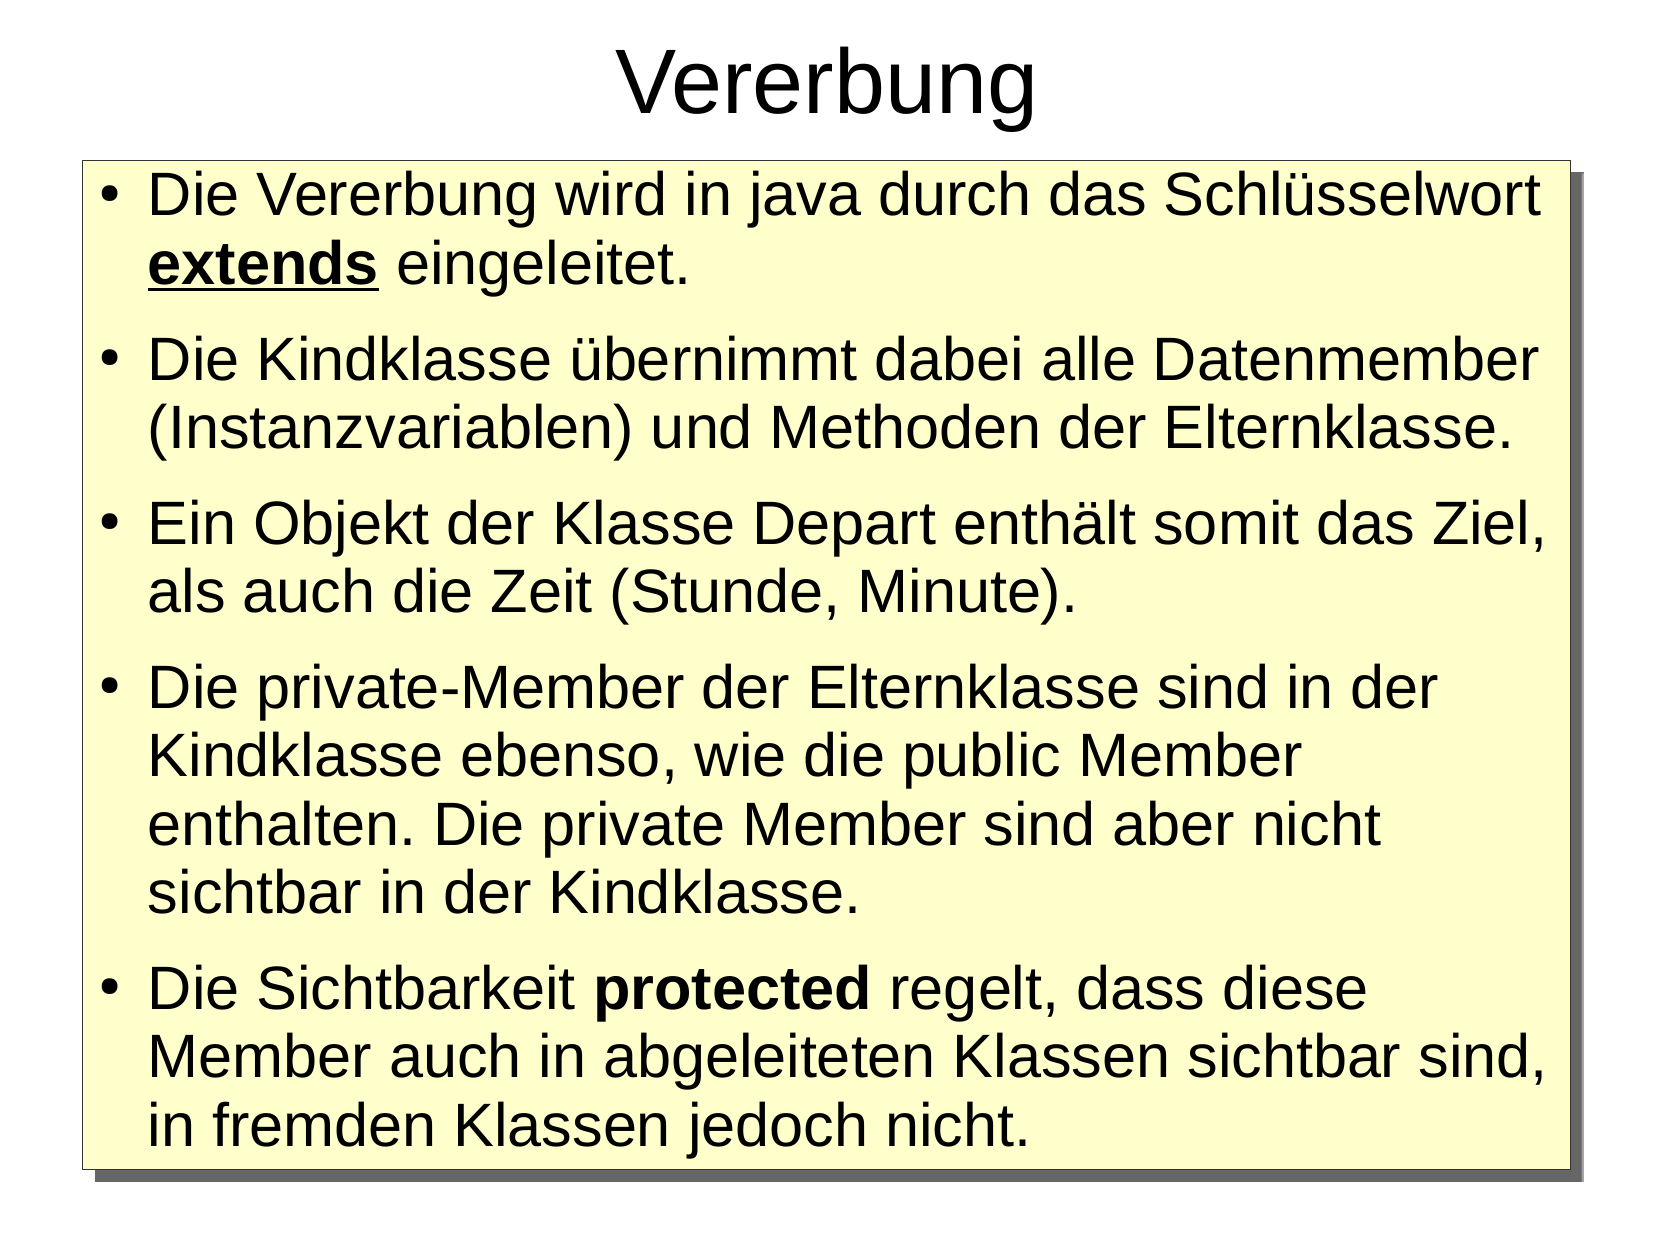

# Vererbung
Die Vererbung wird in java durch das Schlüsselwort extends eingeleitet.
Die Kindklasse übernimmt dabei alle Datenmember (Instanzvariablen) und Methoden der Elternklasse.
Ein Objekt der Klasse Depart enthält somit das Ziel, als auch die Zeit (Stunde, Minute).
Die private-Member der Elternklasse sind in der Kindklasse ebenso, wie die public Member enthalten. Die private Member sind aber nicht sichtbar in der Kindklasse.
Die Sichtbarkeit protected regelt, dass diese Member auch in abgeleiteten Klassen sichtbar sind, in fremden Klassen jedoch nicht.
2